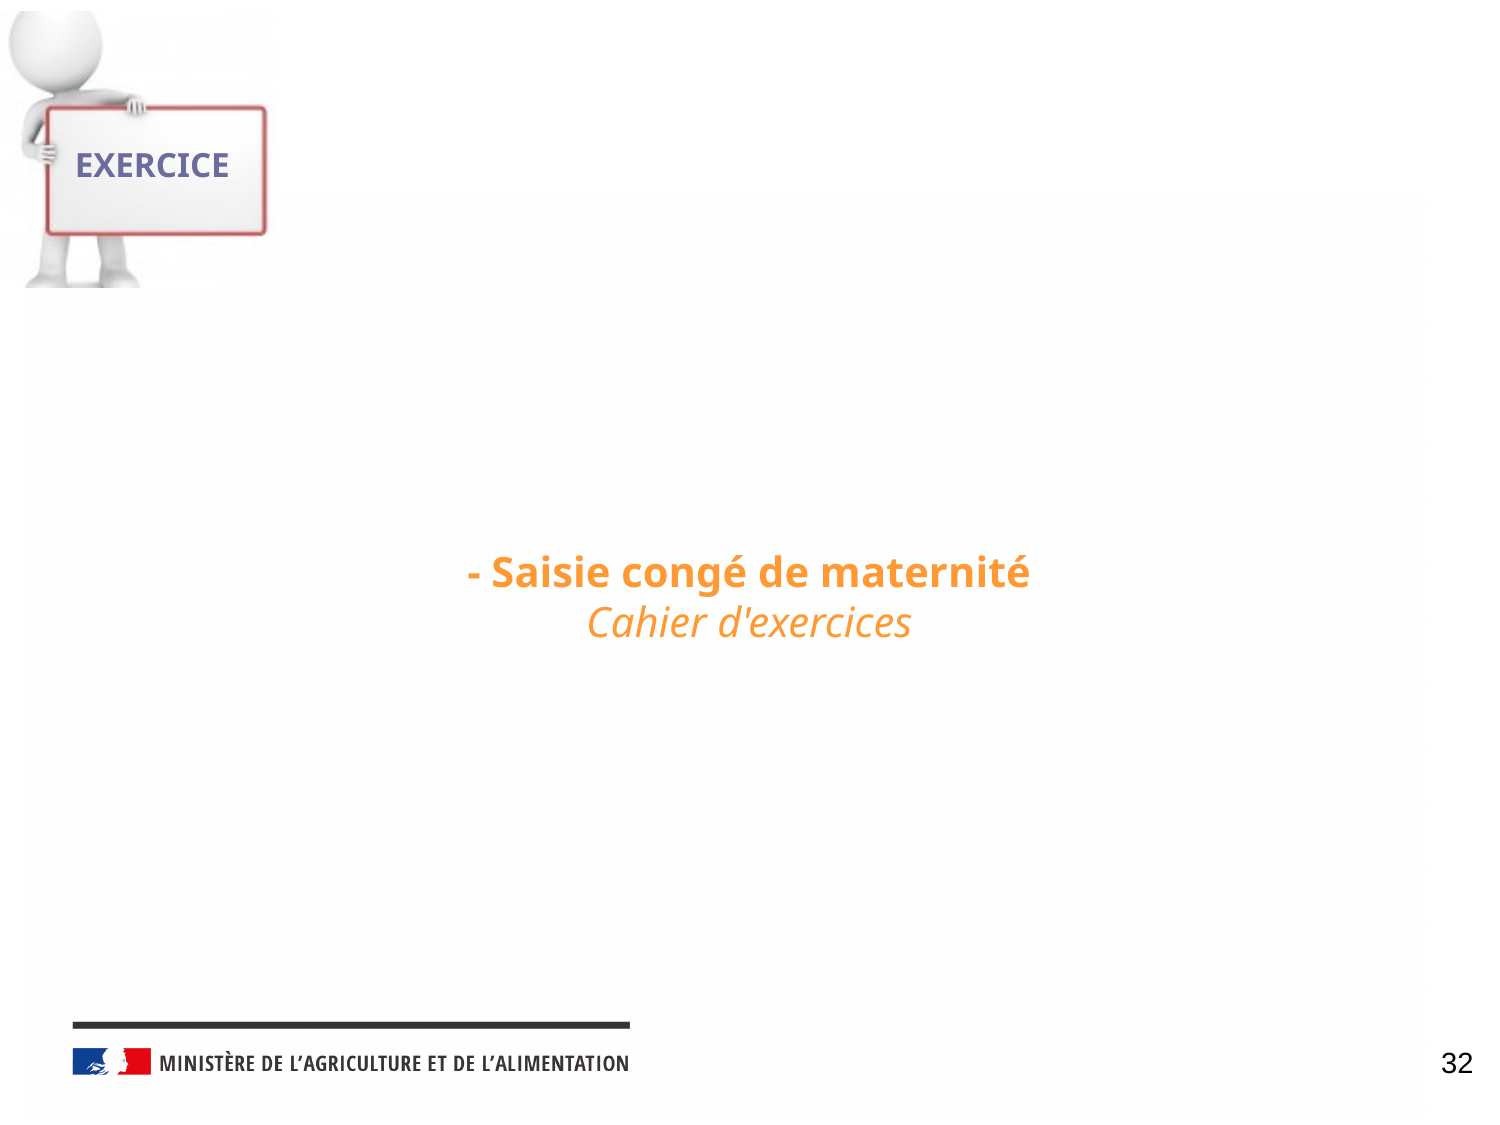

Exercice
- Saisie congé de maternité
Cahier d'exercices